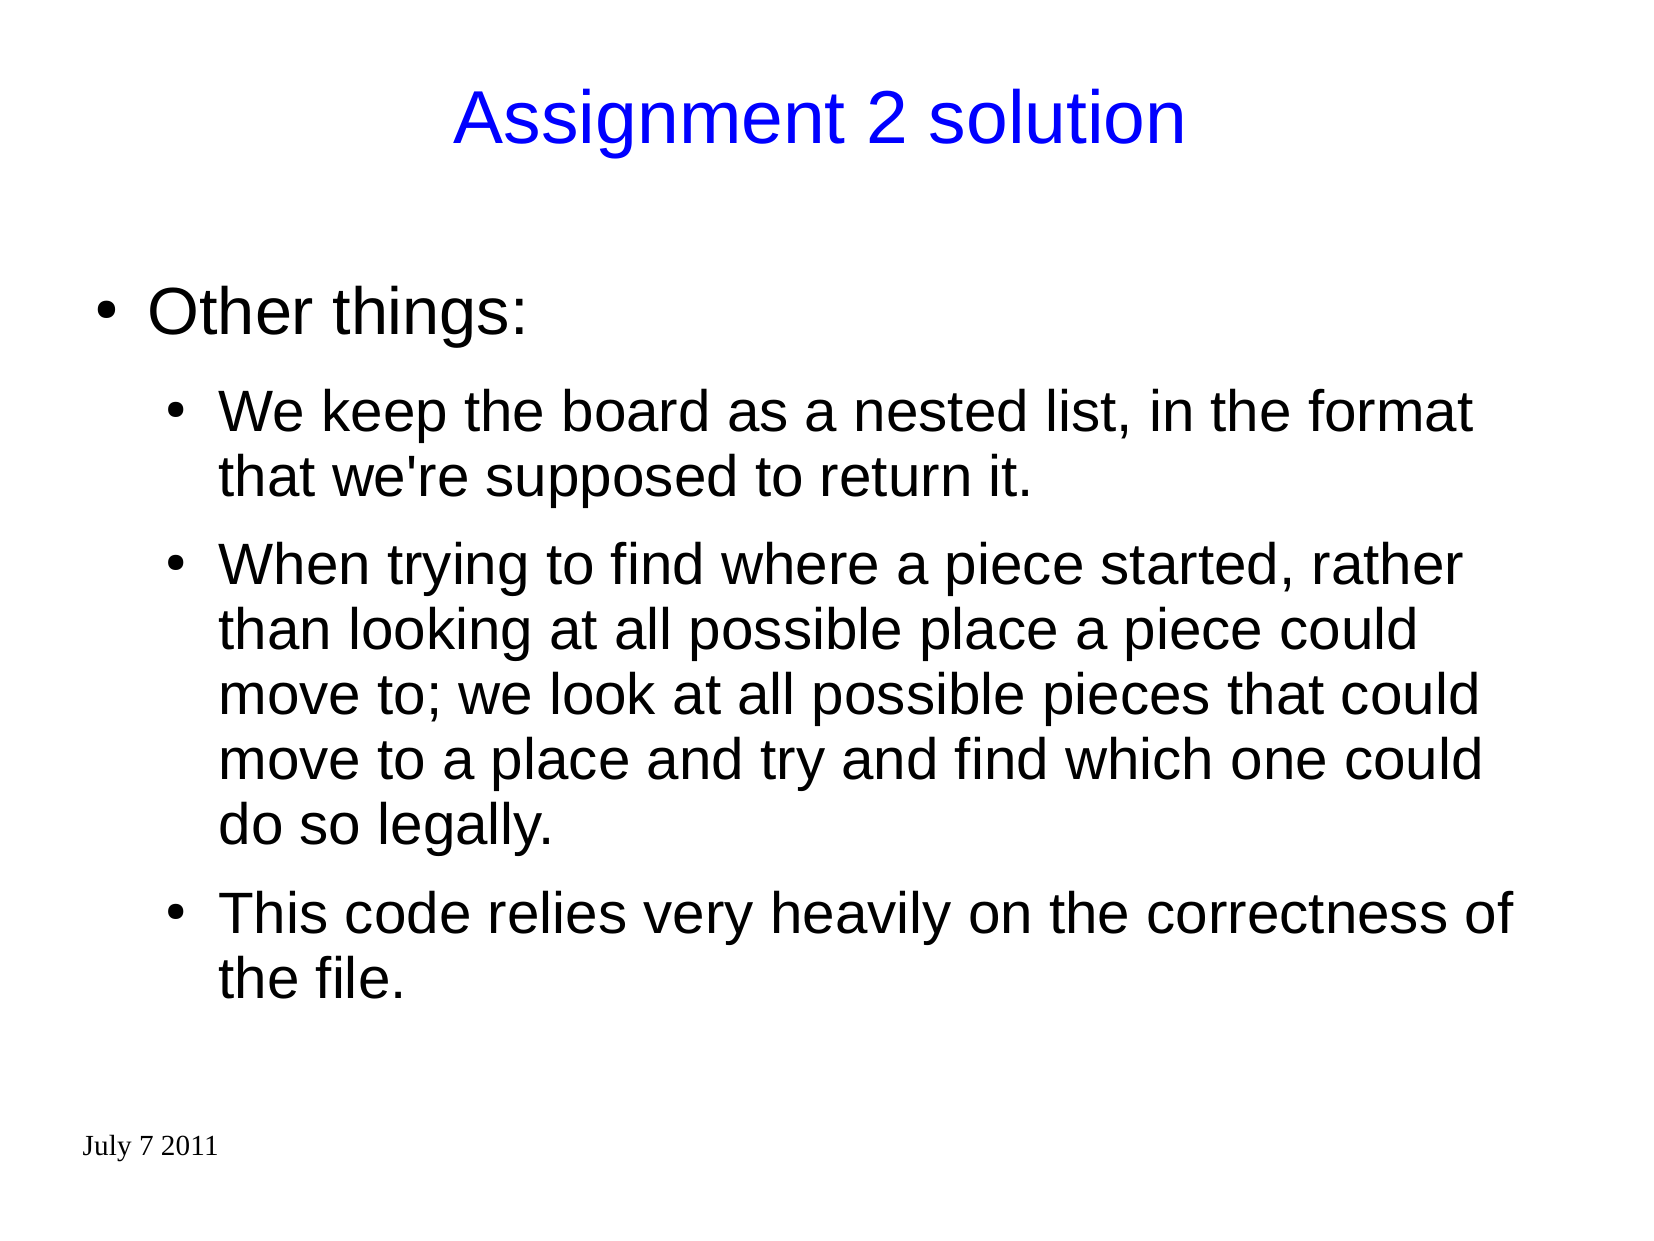

# Assignment 2 solution
Other things:
We keep the board as a nested list, in the format that we're supposed to return it.
When trying to find where a piece started, rather than looking at all possible place a piece could move to; we look at all possible pieces that could move to a place and try and find which one could do so legally.
This code relies very heavily on the correctness of the file.
July 7 2011